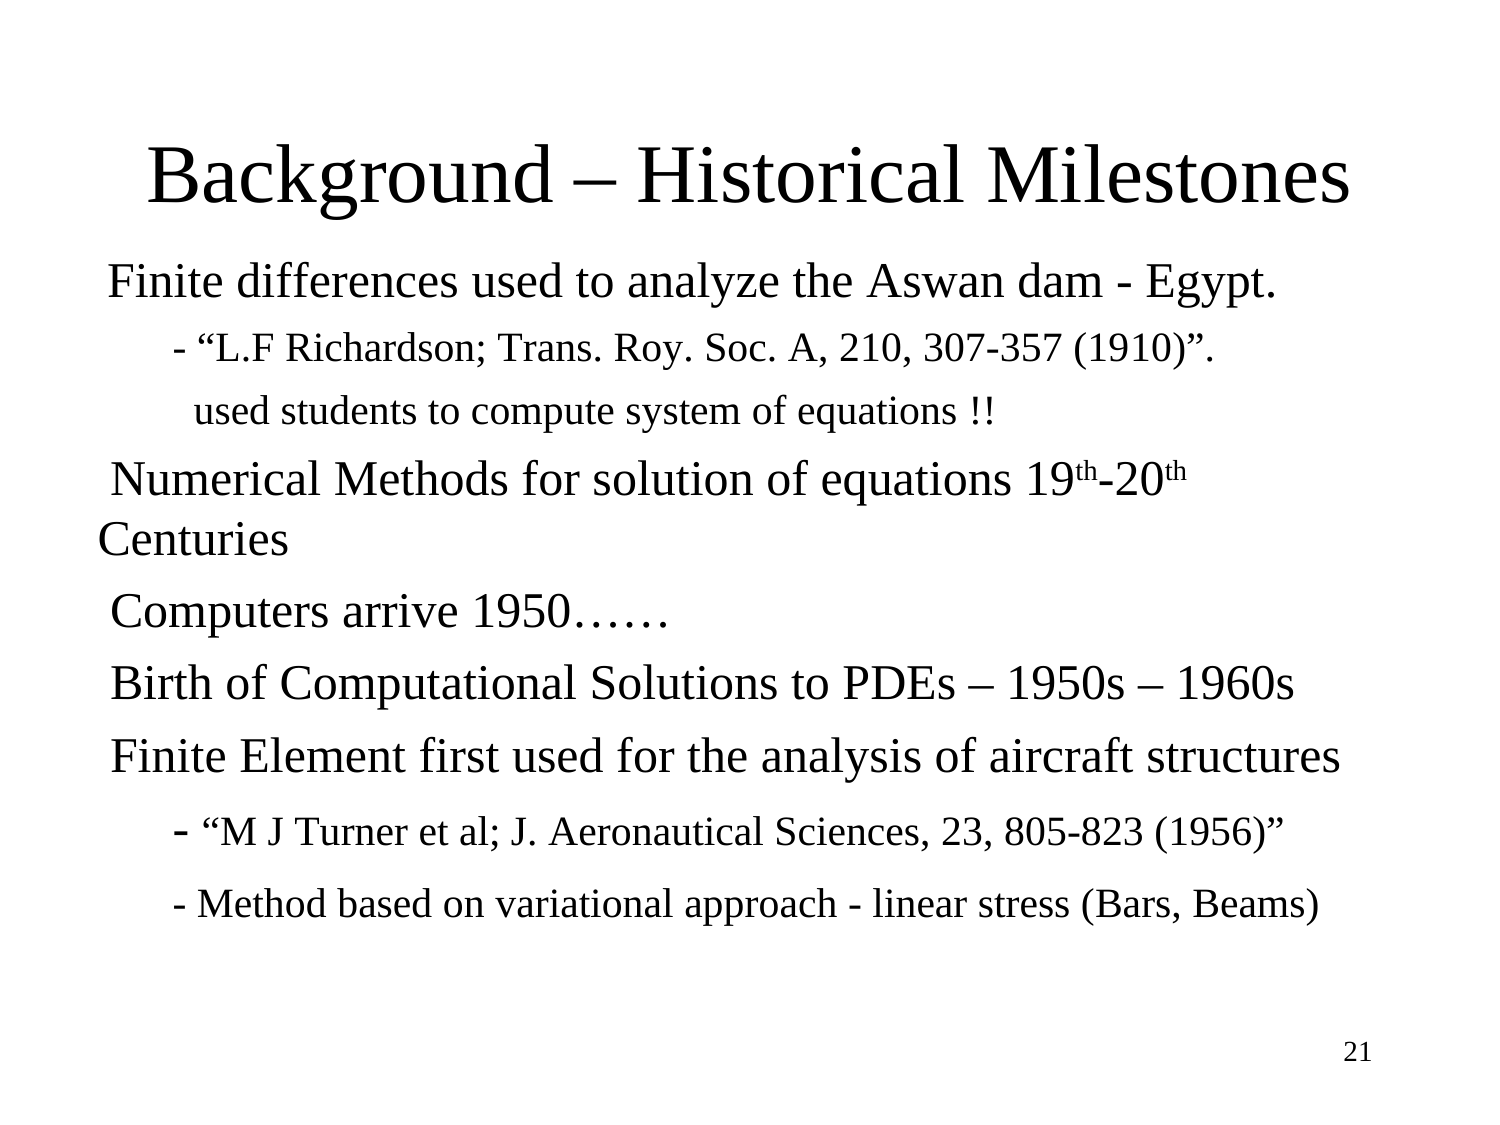

# Background – Historical Milestones
 Finite differences used to analyze the Aswan dam - Egypt.
- “L.F Richardson; Trans. Roy. Soc. A, 210, 307-357 (1910)”.
 used students to compute system of equations !!
 Numerical Methods for solution of equations 19th-20th Centuries
 Computers arrive 1950……
 Birth of Computational Solutions to PDEs – 1950s – 1960s
 Finite Element first used for the analysis of aircraft structures
- “M J Turner et al; J. Aeronautical Sciences, 23, 805-823 (1956)”
- Method based on variational approach - linear stress (Bars, Beams)